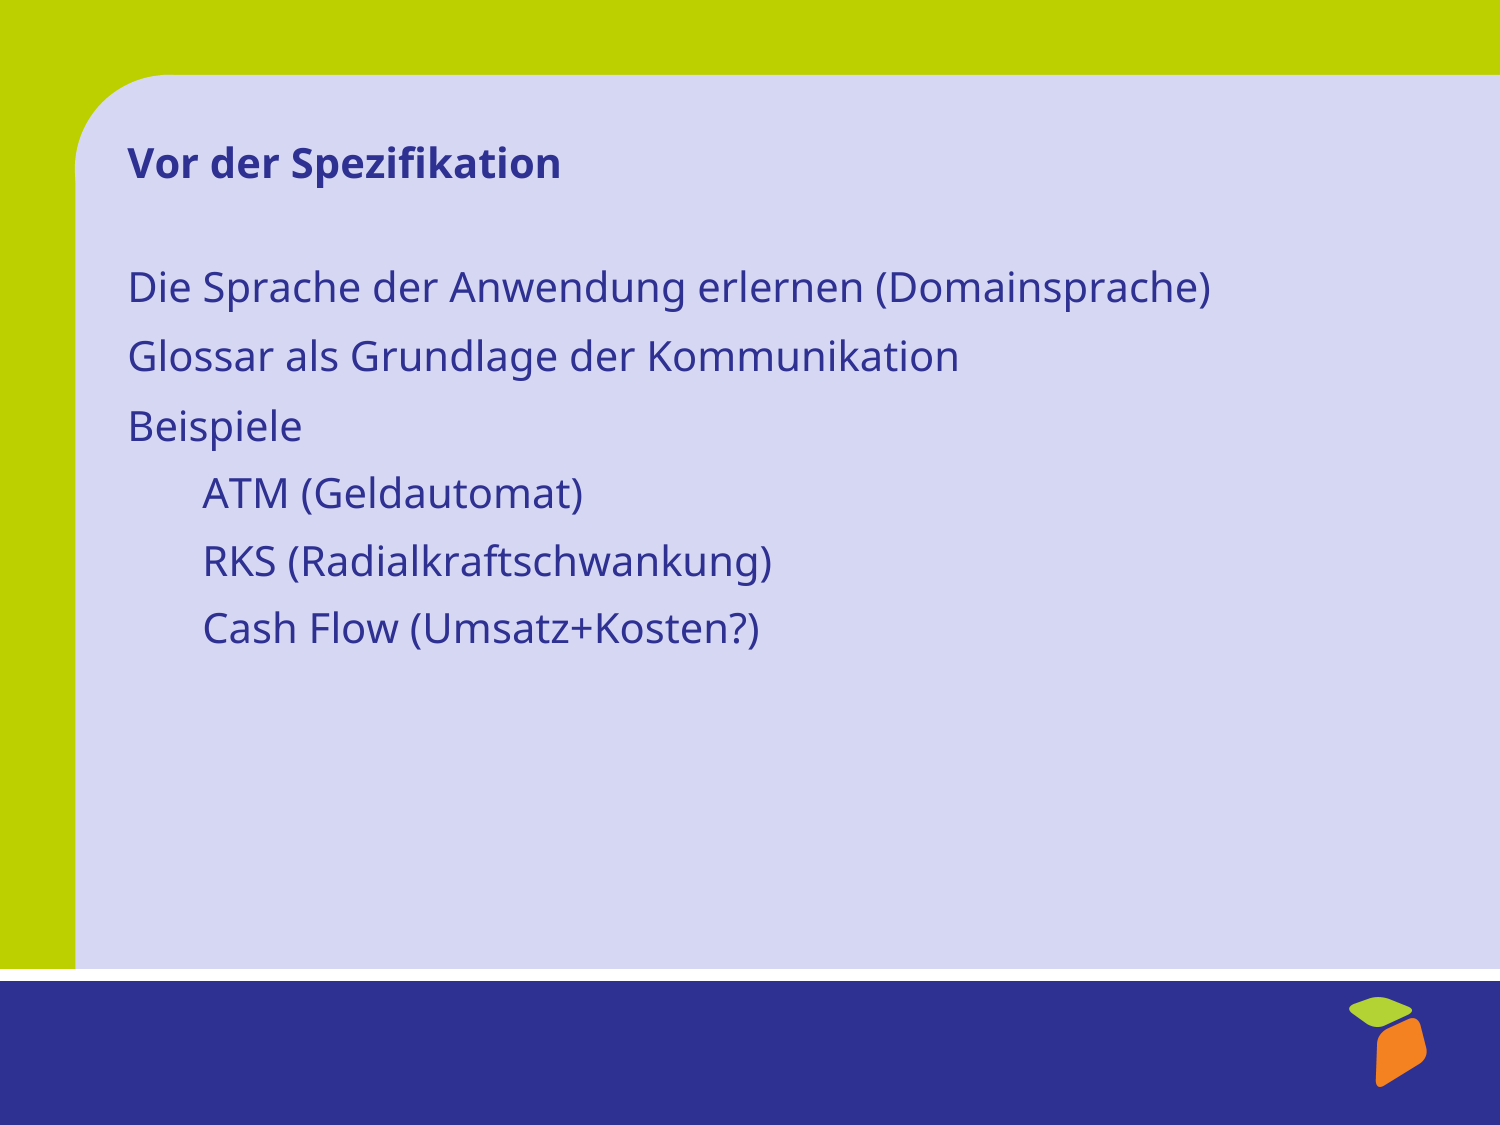

# Vor der Spezifikation
Die Sprache der Anwendung erlernen (Domainsprache)
Glossar als Grundlage der Kommunikation
Beispiele
ATM (Geldautomat)
RKS (Radialkraftschwankung)
Cash Flow (Umsatz+Kosten?)